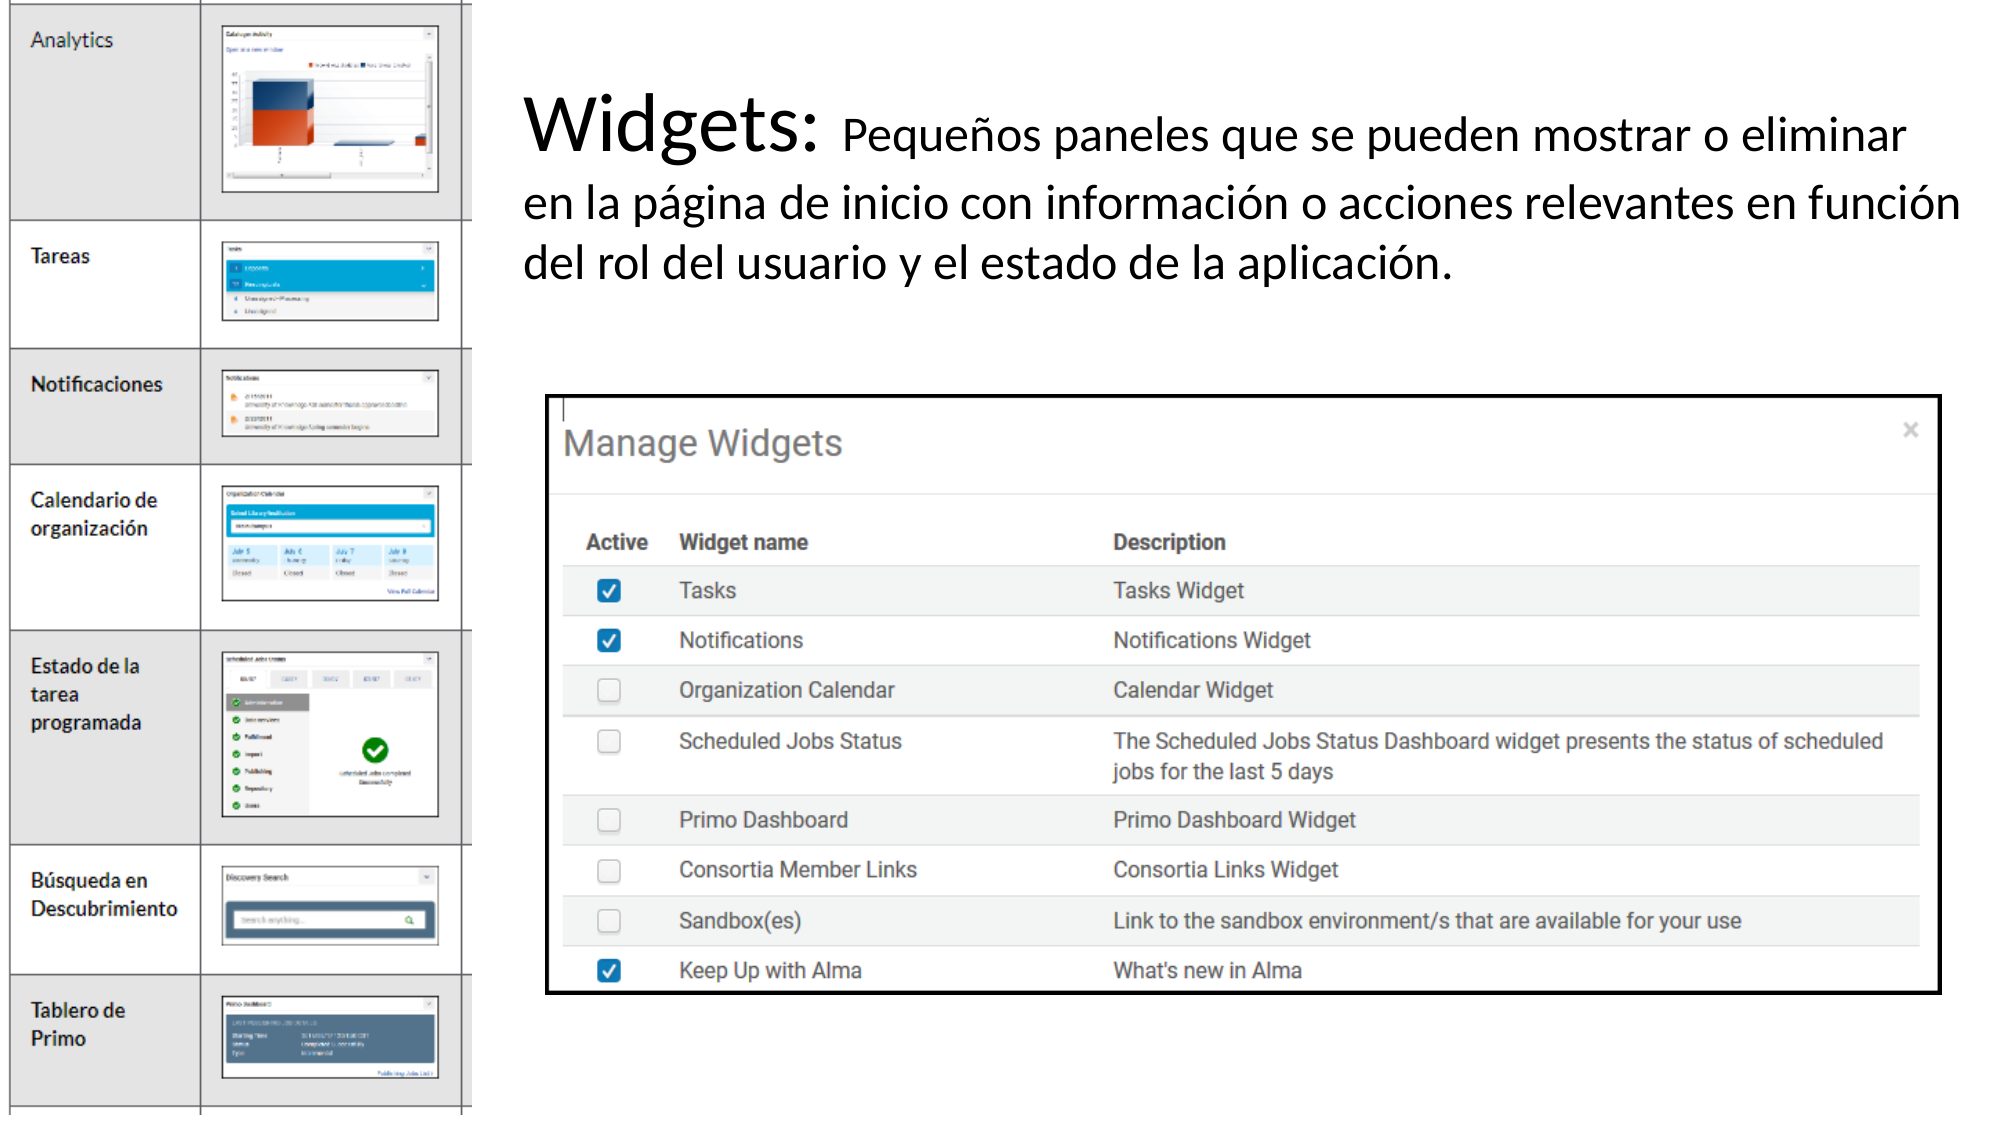

Widgets: Pequeños paneles que se pueden mostrar o eliminar en la página de inicio con información o acciones relevantes en función del rol del usuario y el estado de la aplicación.